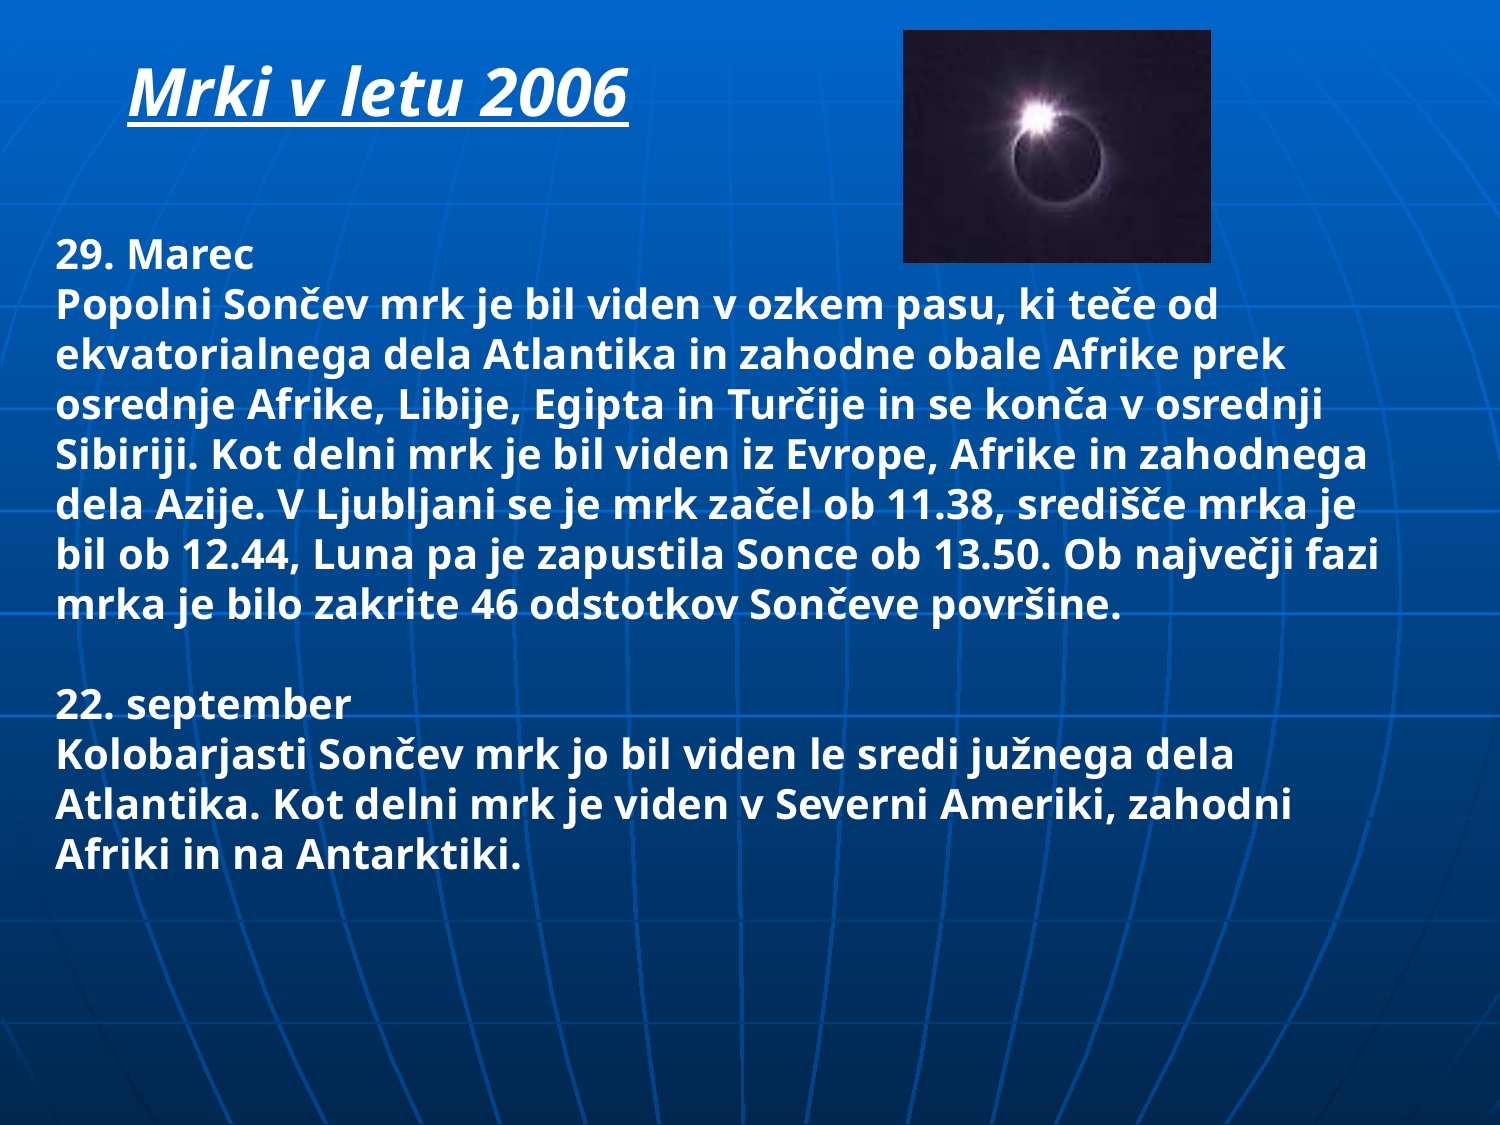

Mrki v letu 2006
29. Marec
Popolni Sončev mrk je bil viden v ozkem pasu, ki teče od ekvatorialnega dela Atlantika in zahodne obale Afrike prek osrednje Afrike, Libije, Egipta in Turčije in se konča v osrednji Sibiriji. Kot delni mrk je bil viden iz Evrope, Afrike in zahodnega dela Azije. V Ljubljani se je mrk začel ob 11.38, središče mrka je bil ob 12.44, Luna pa je zapustila Sonce ob 13.50. Ob največji fazi mrka je bilo zakrite 46 odstotkov Sončeve površine.
22. september
Kolobarjasti Sončev mrk jo bil viden le sredi južnega dela Atlantika. Kot delni mrk je viden v Severni Ameriki, zahodni Afriki in na Antarktiki.